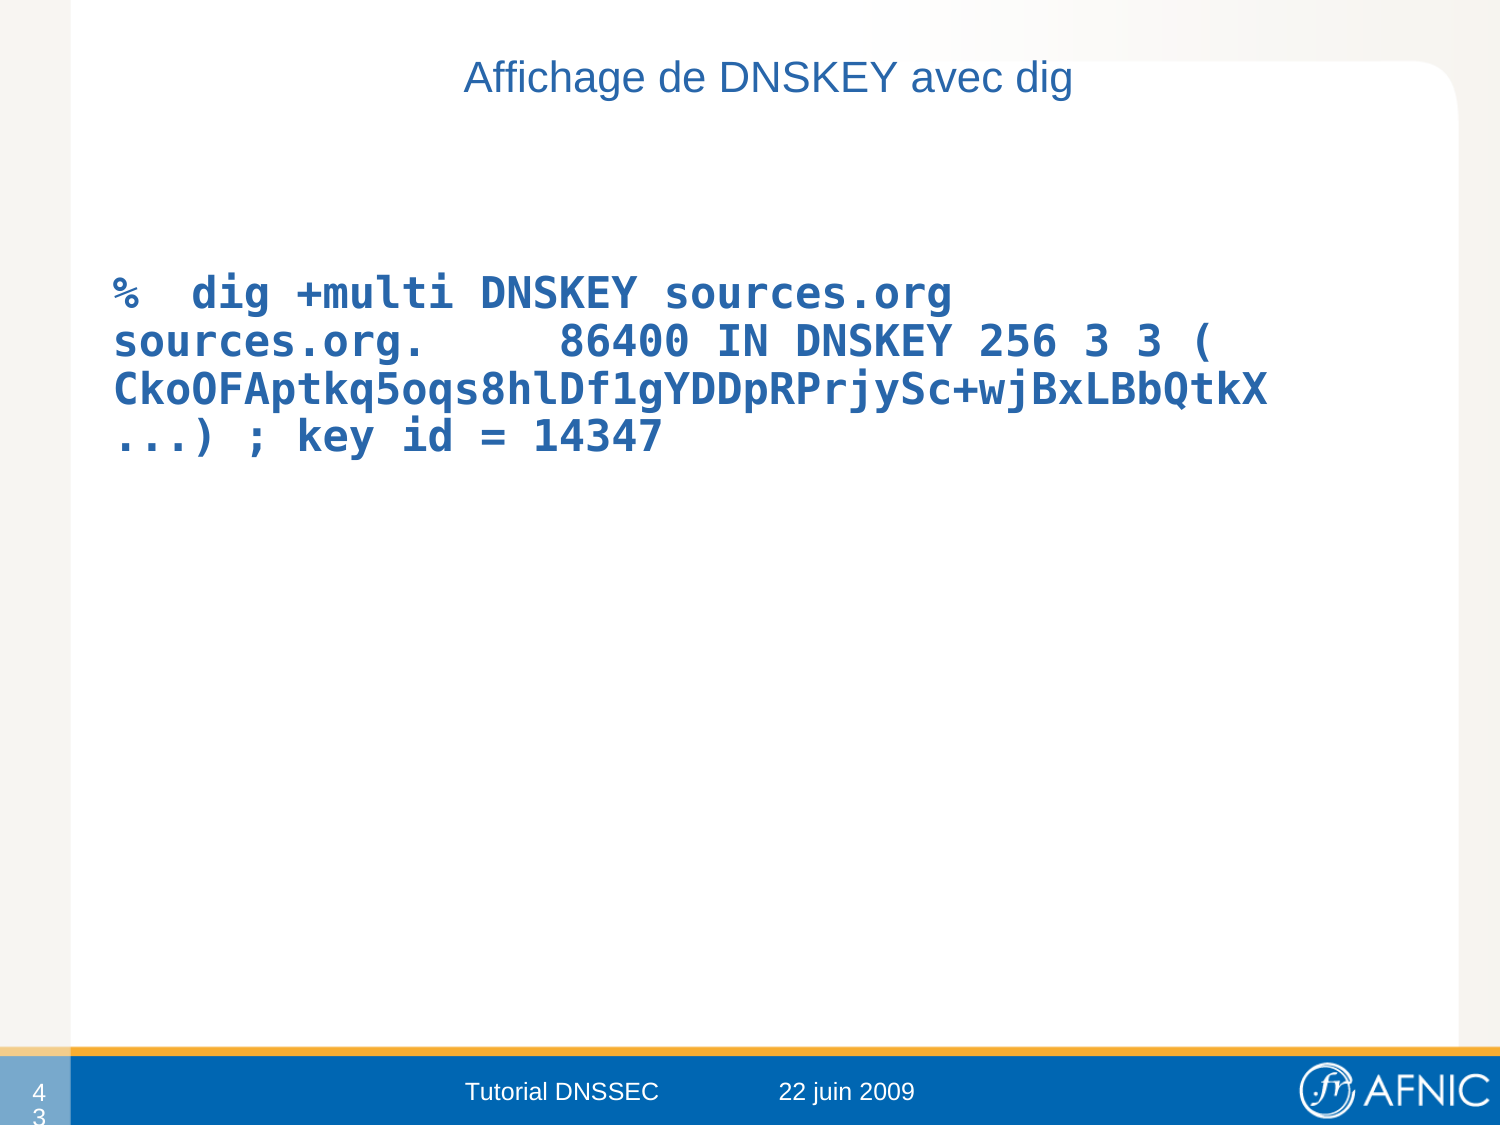

# Affichage de DNSKEY avec dig
% dig +multi DNSKEY sources.org
sources.org. 86400 IN DNSKEY 256 3 3 (
CkoOFAptkq5oqs8hlDf1gYDDpRPrjySc+wjBxLBbQtkX
...) ; key id = 14347